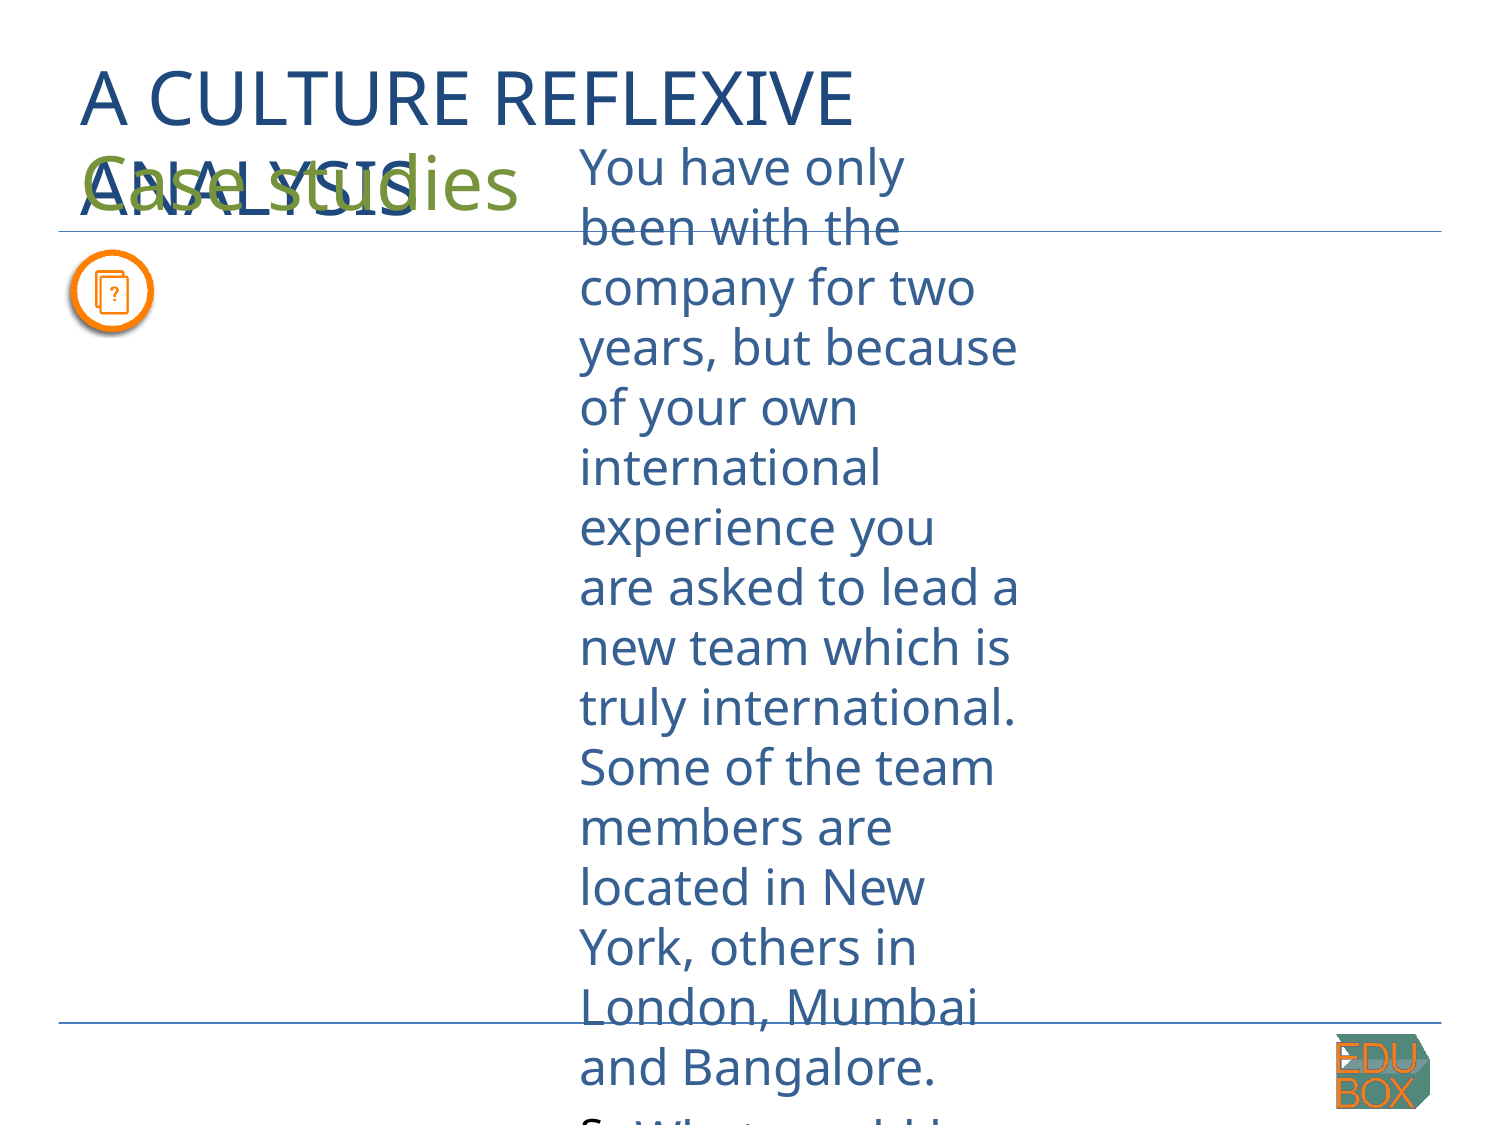

# A CULTURE REFLEXIVE ANALYSIS
Case studies
You have only been with the company for two years, but because of your own international experience you are asked to lead a new team which is truly international. Some of the team members are located in New York, others in London, Mumbai and Bangalore.
What would be key aspects to consider and questions to ask when leading this team and working together? Answer this question with reference to the three perspectives of the culture-reflexive approach.